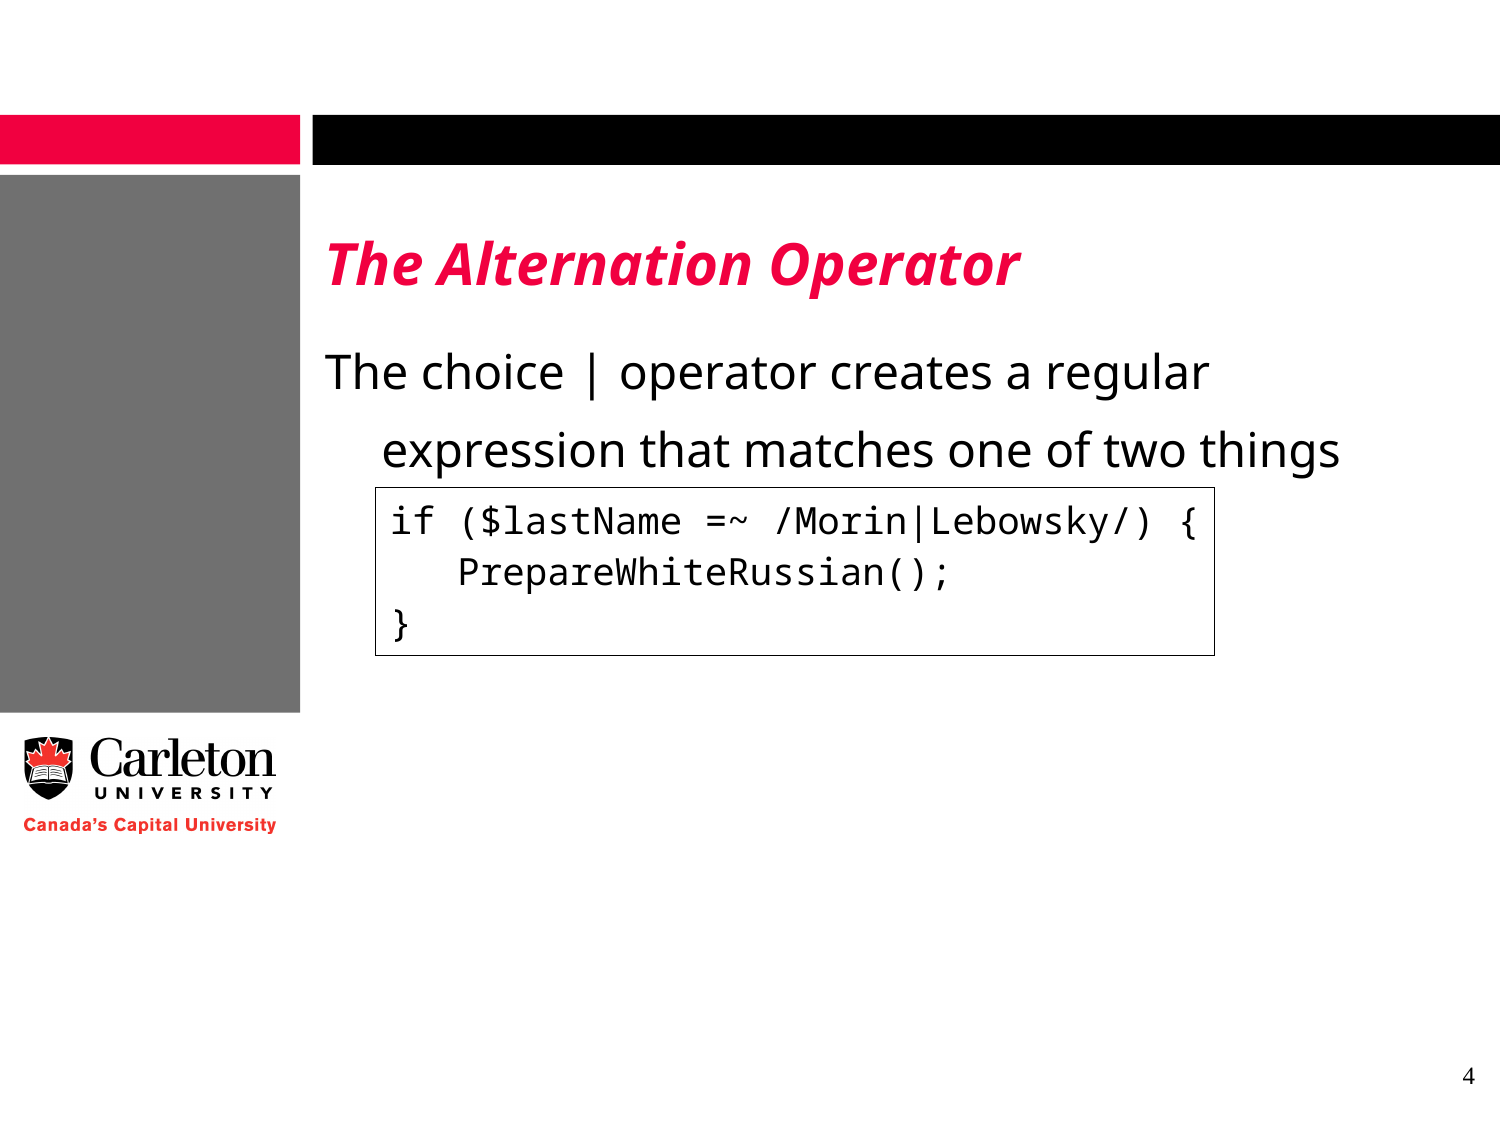

# The Alternation Operator
The choice | operator creates a regular expression that matches one of two things
if ($lastName =~ /Morin|Lebowsky/) {
 PrepareWhiteRussian();
}
4